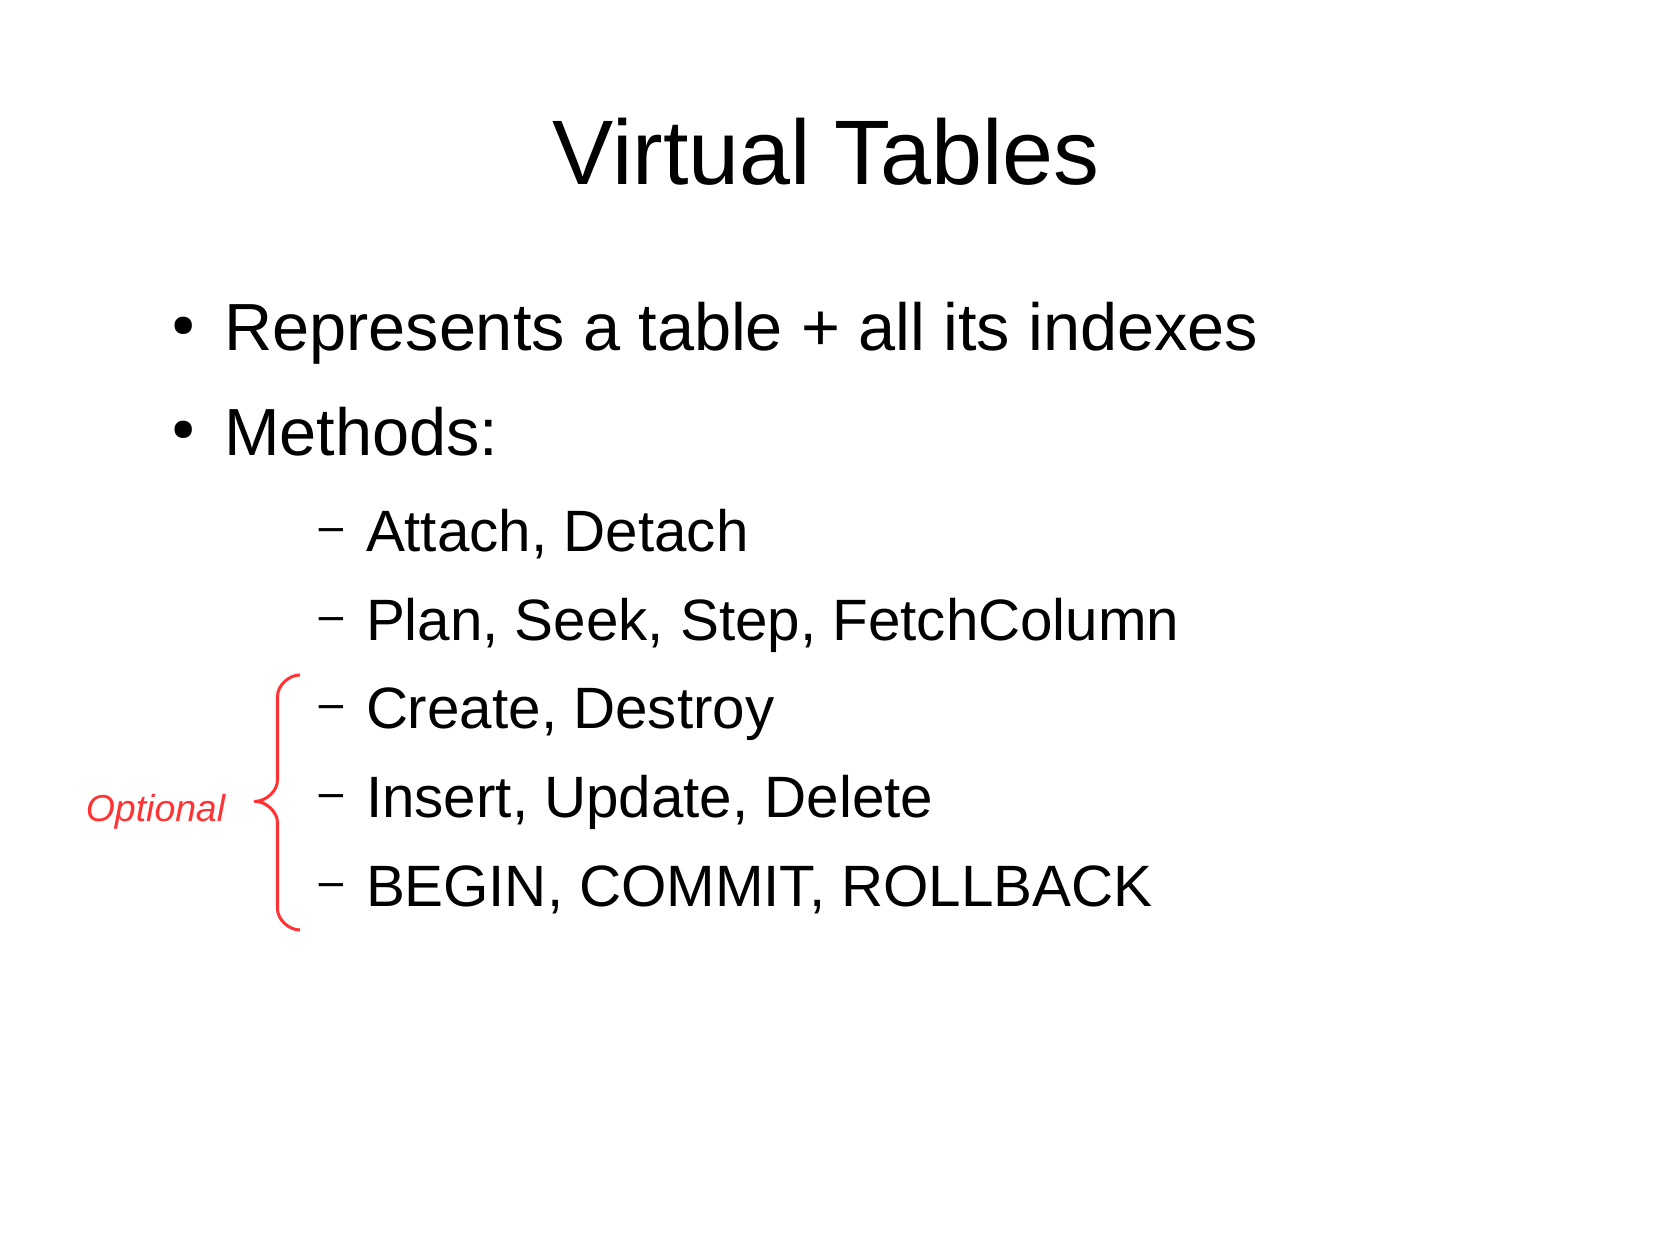

# Virtual Tables
Represents a table + all its indexes
Methods:
Attach, Detach
Plan, Seek, Step, FetchColumn
Create, Destroy
Insert, Update, Delete
BEGIN, COMMIT, ROLLBACK
Optional